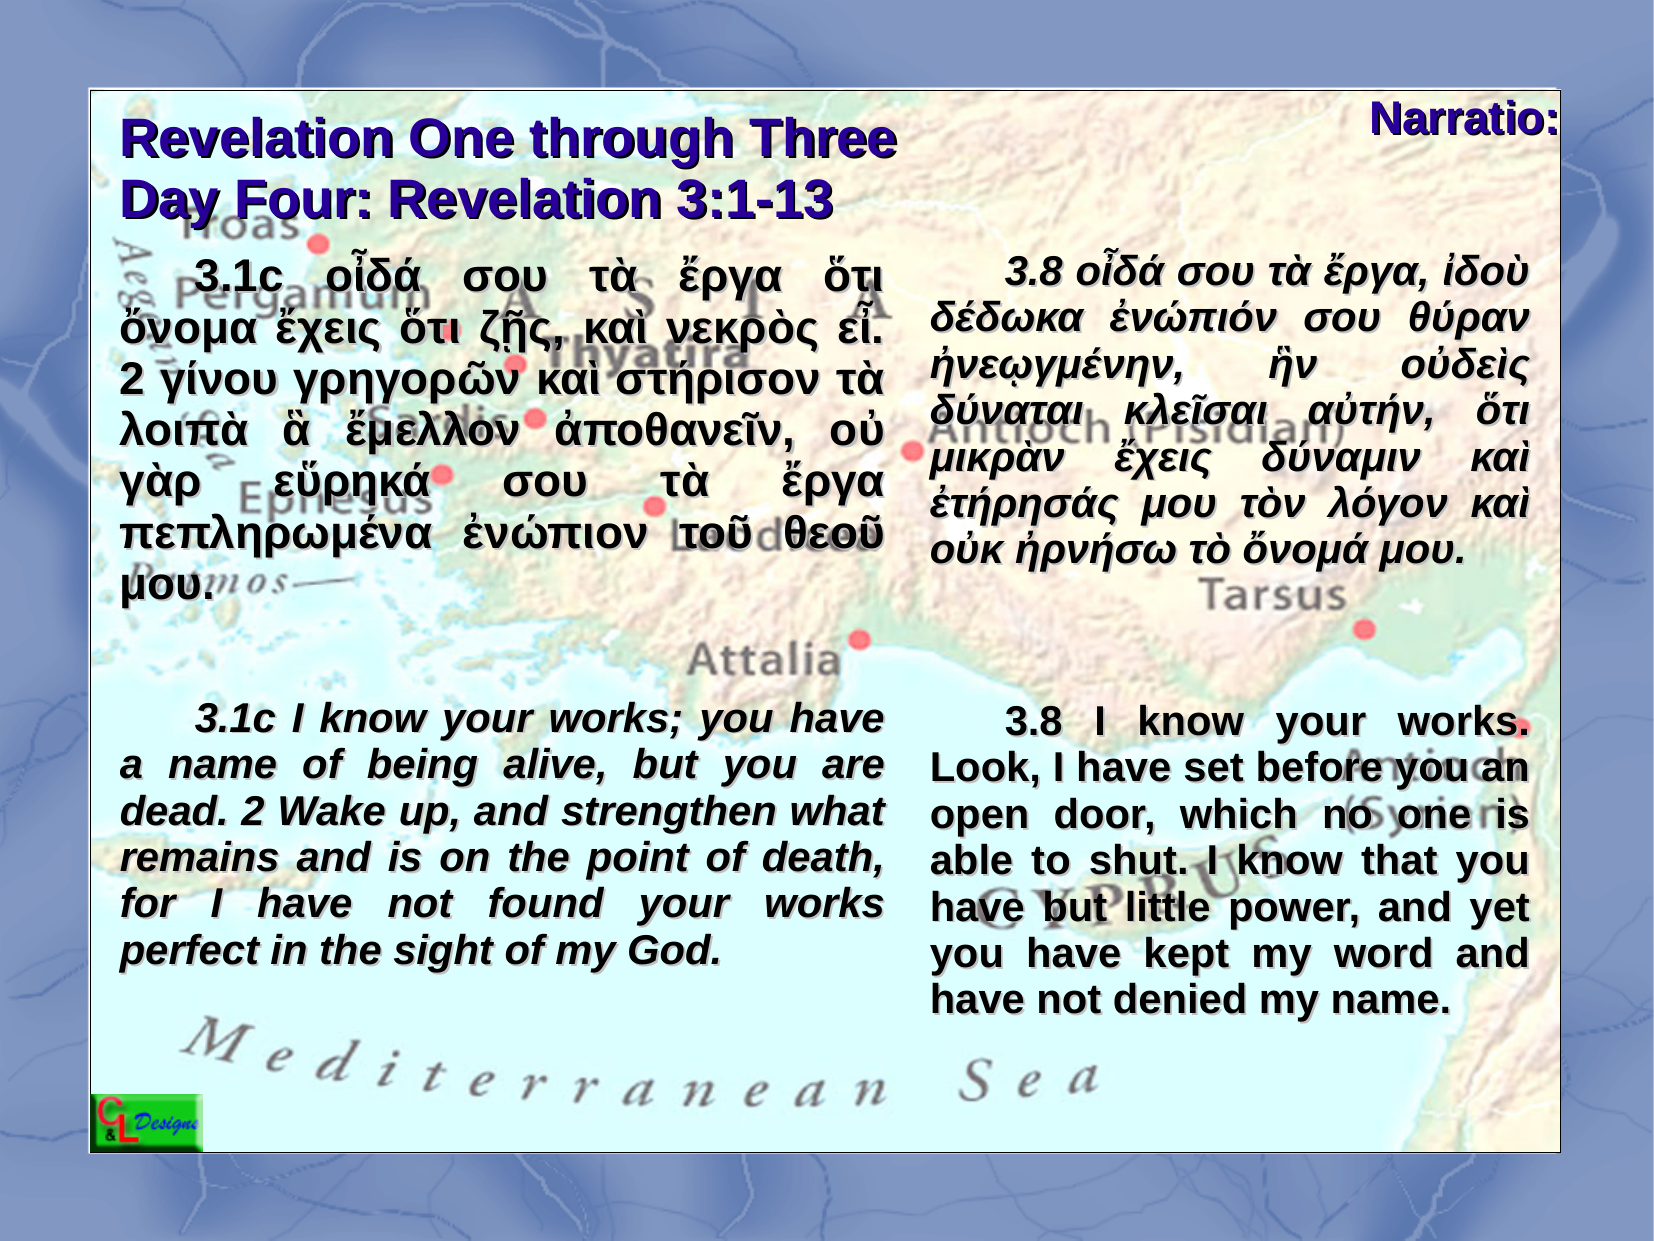

Narratio:
# Revelation One through Three Day Four: Revelation 3:1-13
	3.8 οἶδά σου τὰ ἔργα, ἰδοὺ δέδωκα ἐνώπιόν σου θύραν ἠνεῳγμένην, ἣν οὐδεὶς δύναται κλεῖσαι αὐτήν, ὅτι μικρὰν ἔχεις δύναμιν καὶ ἐτήρησάς μου τὸν λόγον καὶ οὐκ ἠρνήσω τὸ ὄνομά μου.
	3.1c οἶδά σου τὰ ἔργα ὅτι ὄνομα ἔχεις ὅτι ζῇς, καὶ νεκρὸς εἶ. 2 γίνου γρηγορῶν καὶ στήρισον τὰ λοιπὰ ἃ ἔμελλον ἀποθανεῖν, οὐ γὰρ εὕρηκά σου τὰ ἔργα πεπληρωμένα ἐνώπιον τοῦ θεοῦ μου.
	3.1c I know your works; you have a name of being alive, but you are dead. 2 Wake up, and strengthen what remains and is on the point of death, for I have not found your works perfect in the sight of my God.
	3.8 I know your works. Look, I have set before you an open door, which no one is able to shut. I know that you have but little power, and yet you have kept my word and have not denied my name.